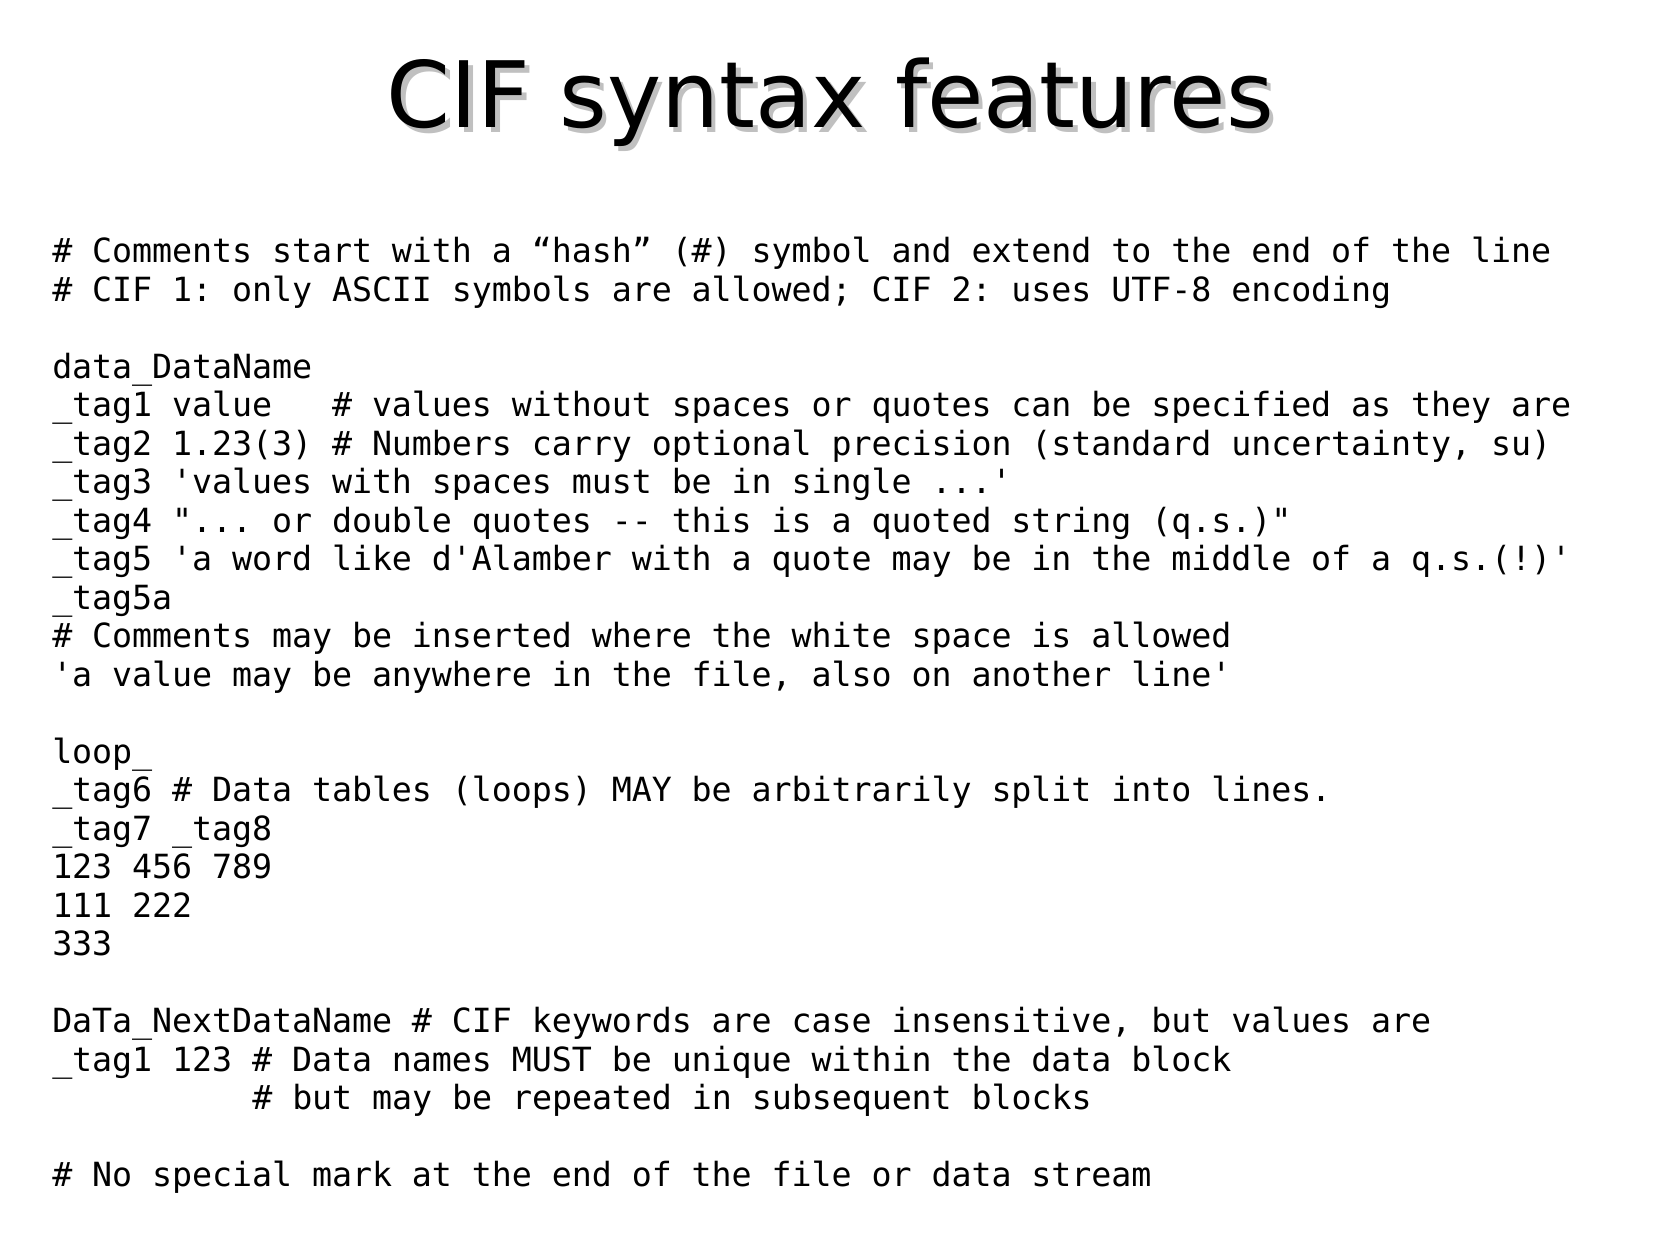

# CIF syntax features
# Comments start with a “hash” (#) symbol and extend to the end of the line
# CIF 1: only ASCII symbols are allowed; CIF 2: uses UTF-8 encoding
data_DataName
_tag1 value # values without spaces or quotes can be specified as they are
_tag2 1.23(3) # Numbers carry optional precision (standard uncertainty, su)
_tag3 'values with spaces must be in single ...'
_tag4 "... or double quotes -- this is a quoted string (q.s.)"
_tag5 'a word like d'Alamber with a quote may be in the middle of a q.s.(!)'
_tag5a
# Comments may be inserted where the white space is allowed
'a value may be anywhere in the file, also on another line'
loop_
_tag6 # Data tables (loops) MAY be arbitrarily split into lines.
_tag7 _tag8
123 456 789
111 222
333
DaTa_NextDataName # CIF keywords are case insensitive, but values are
_tag1 123 # Data names MUST be unique within the data block
 # but may be repeated in subsequent blocks
# No special mark at the end of the file or data stream